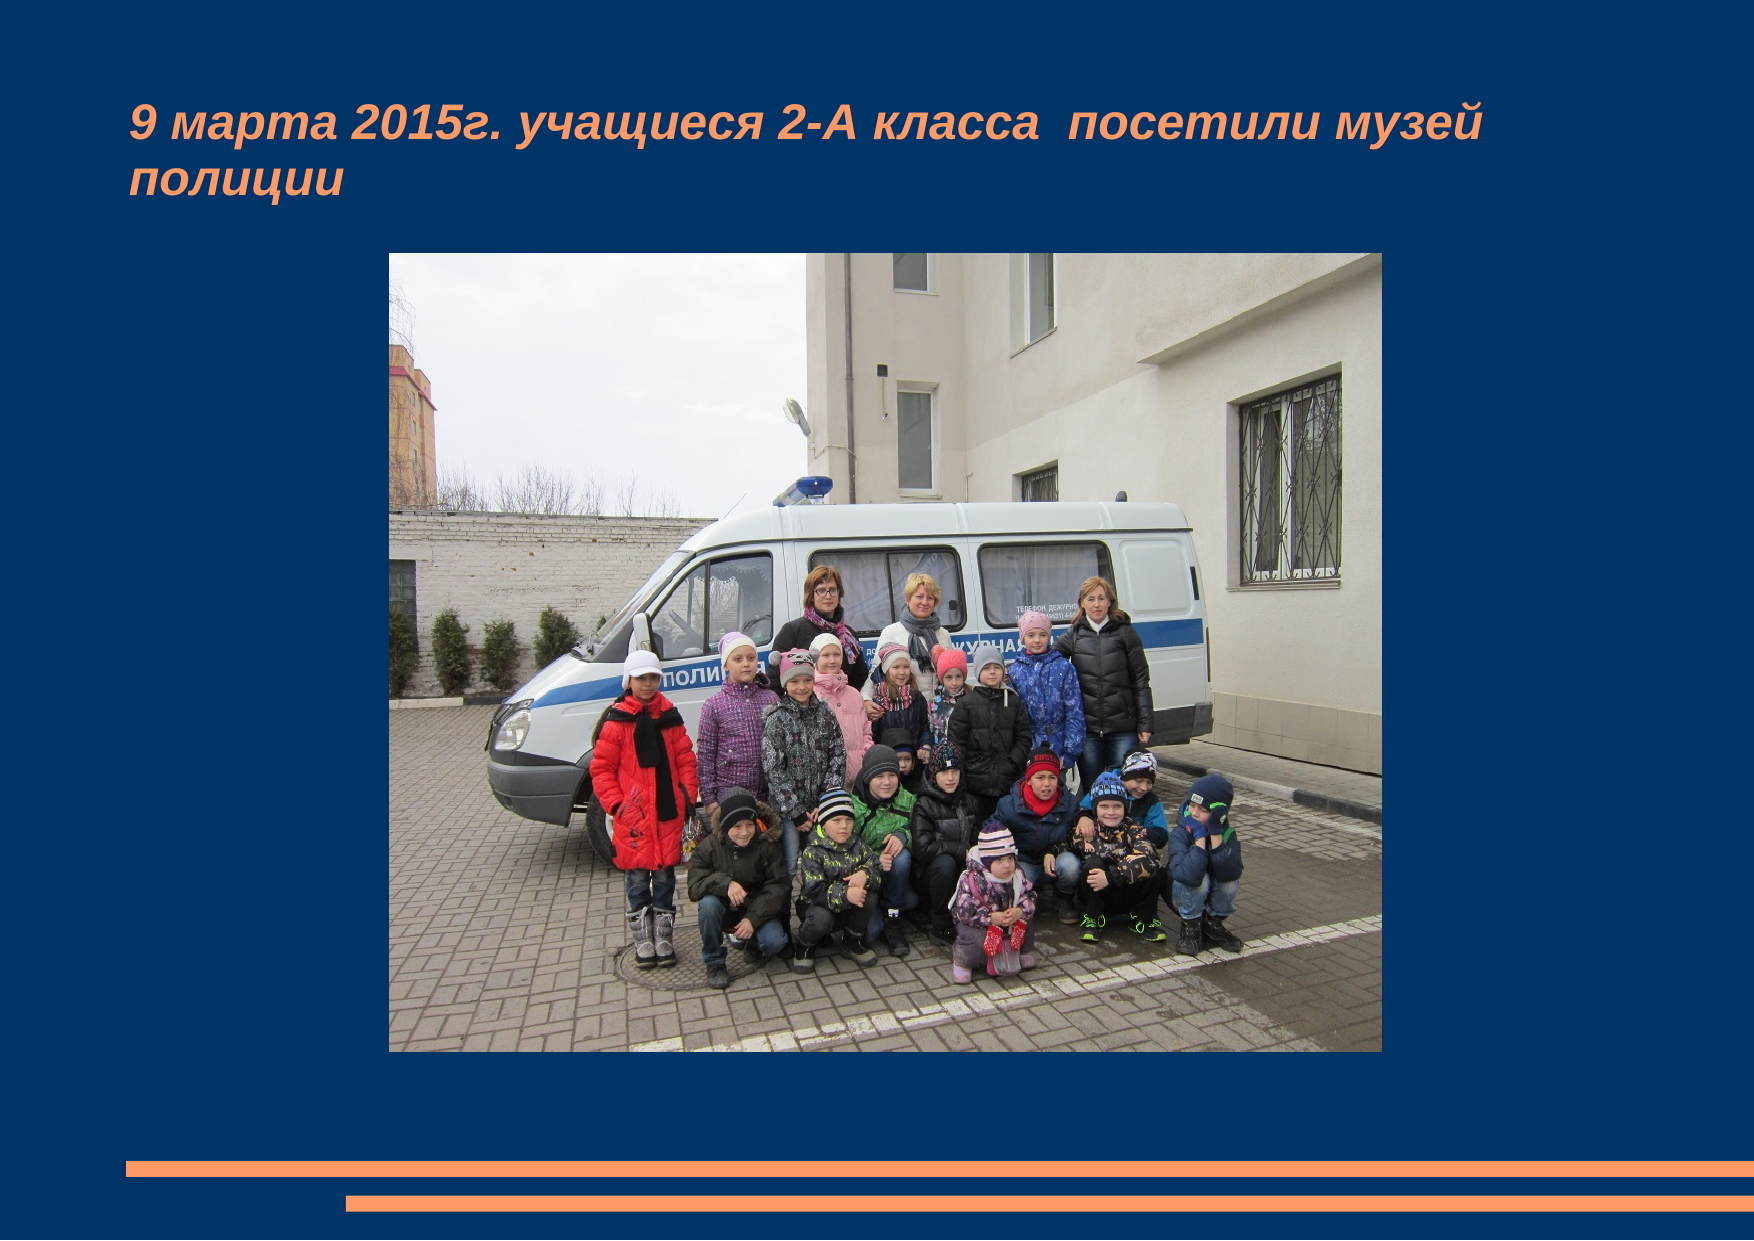

# 9 марта 2015г. учащиеся 2-А класса посетили музей полиции